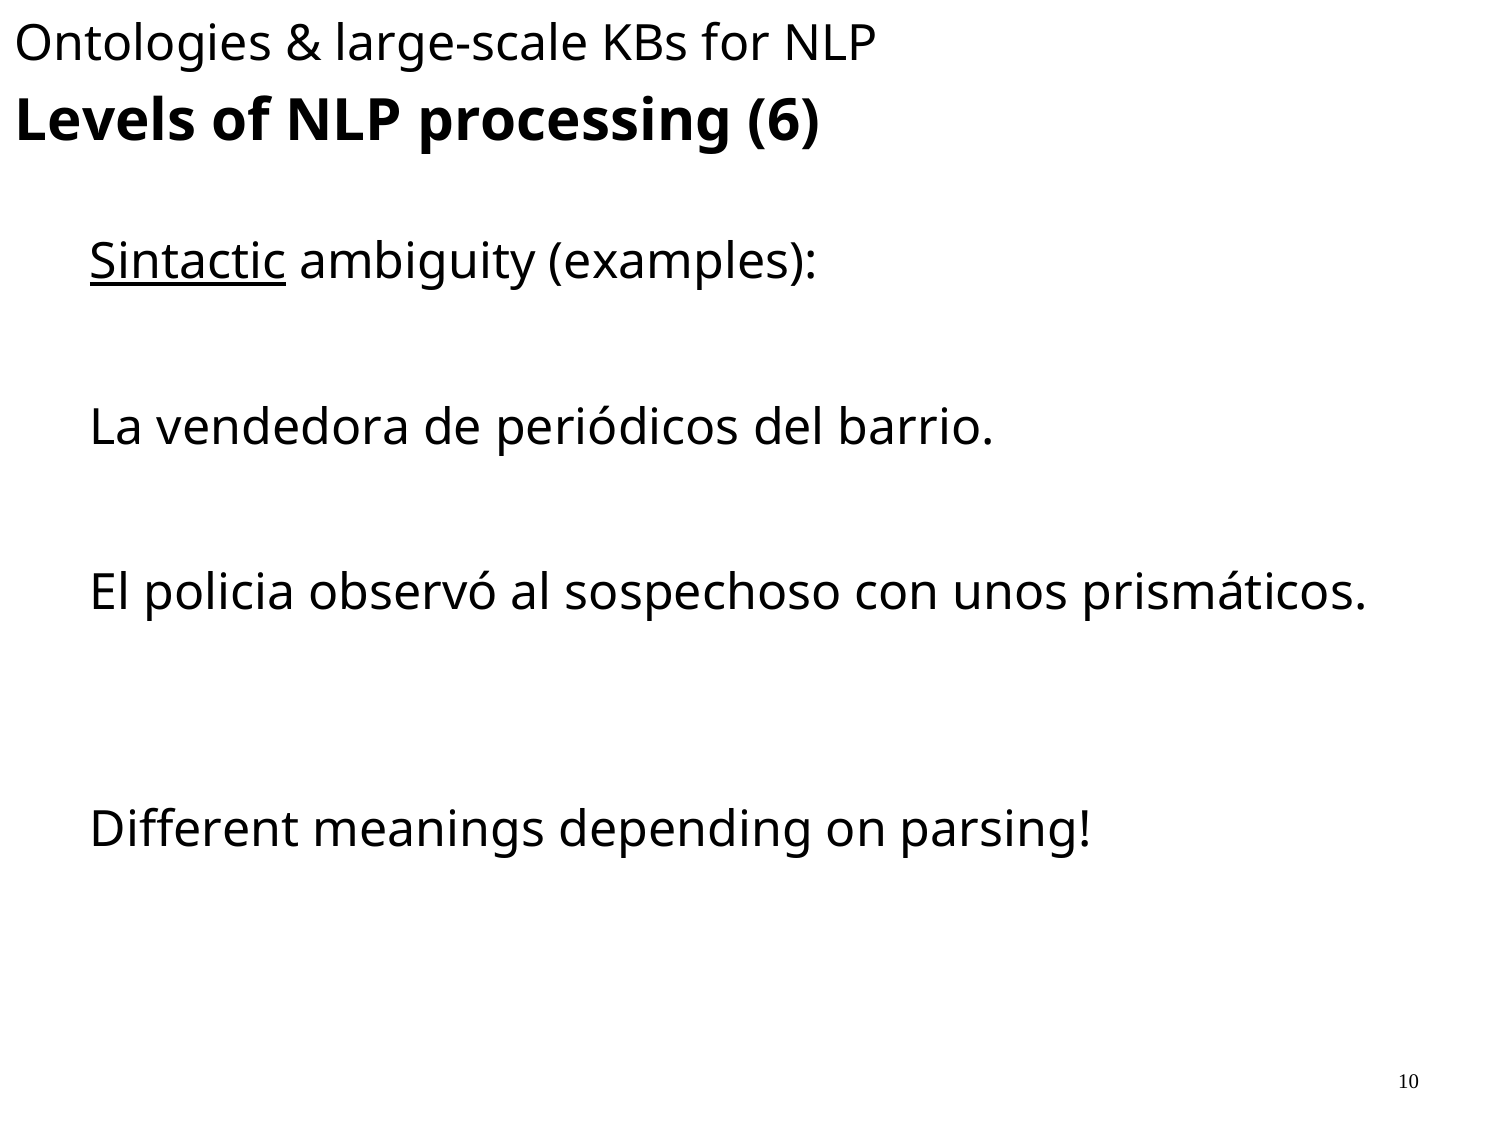

Ontologies & large-scale KBs for NLP
Levels of NLP processing (6)
# Sintactic ambiguity (examples):
La vendedora de periódicos del barrio.
El policia observó al sospechoso con unos prismáticos.
Different meanings depending on parsing!
10